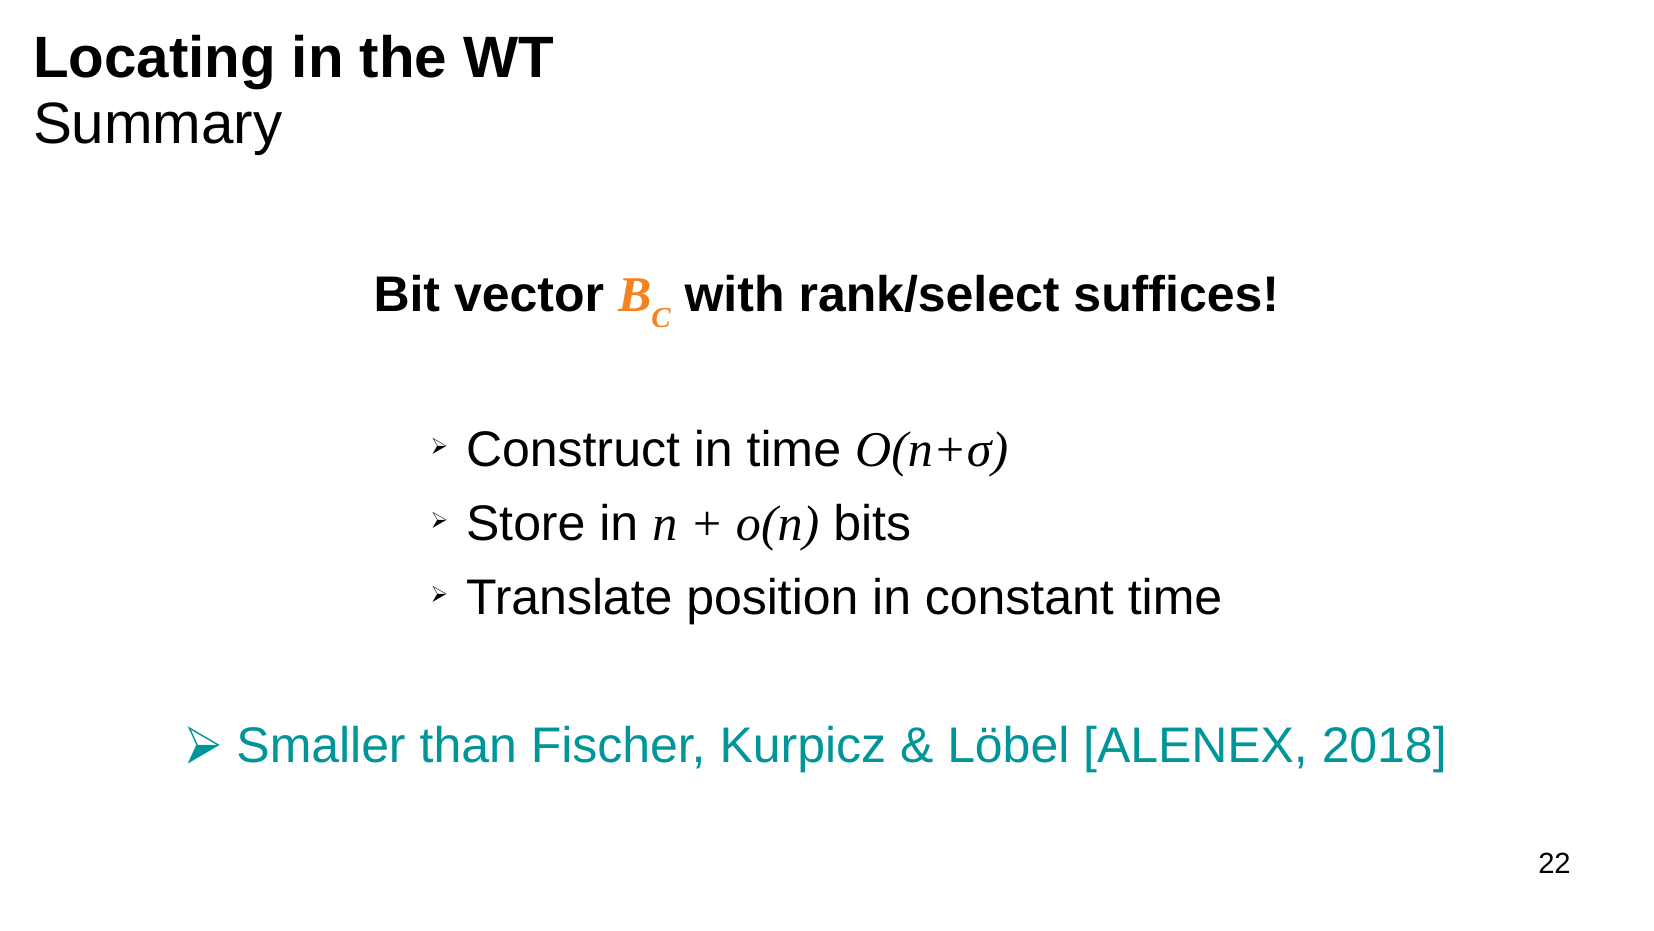

Locating in the WT
Summary
Bit vector BC with rank/select suffices!
Construct in time O(n+σ)
Store in n + o(n) bits
Translate position in constant time
⮚ Smaller than Fischer, Kurpicz & Löbel [ALENEX, 2018]
22